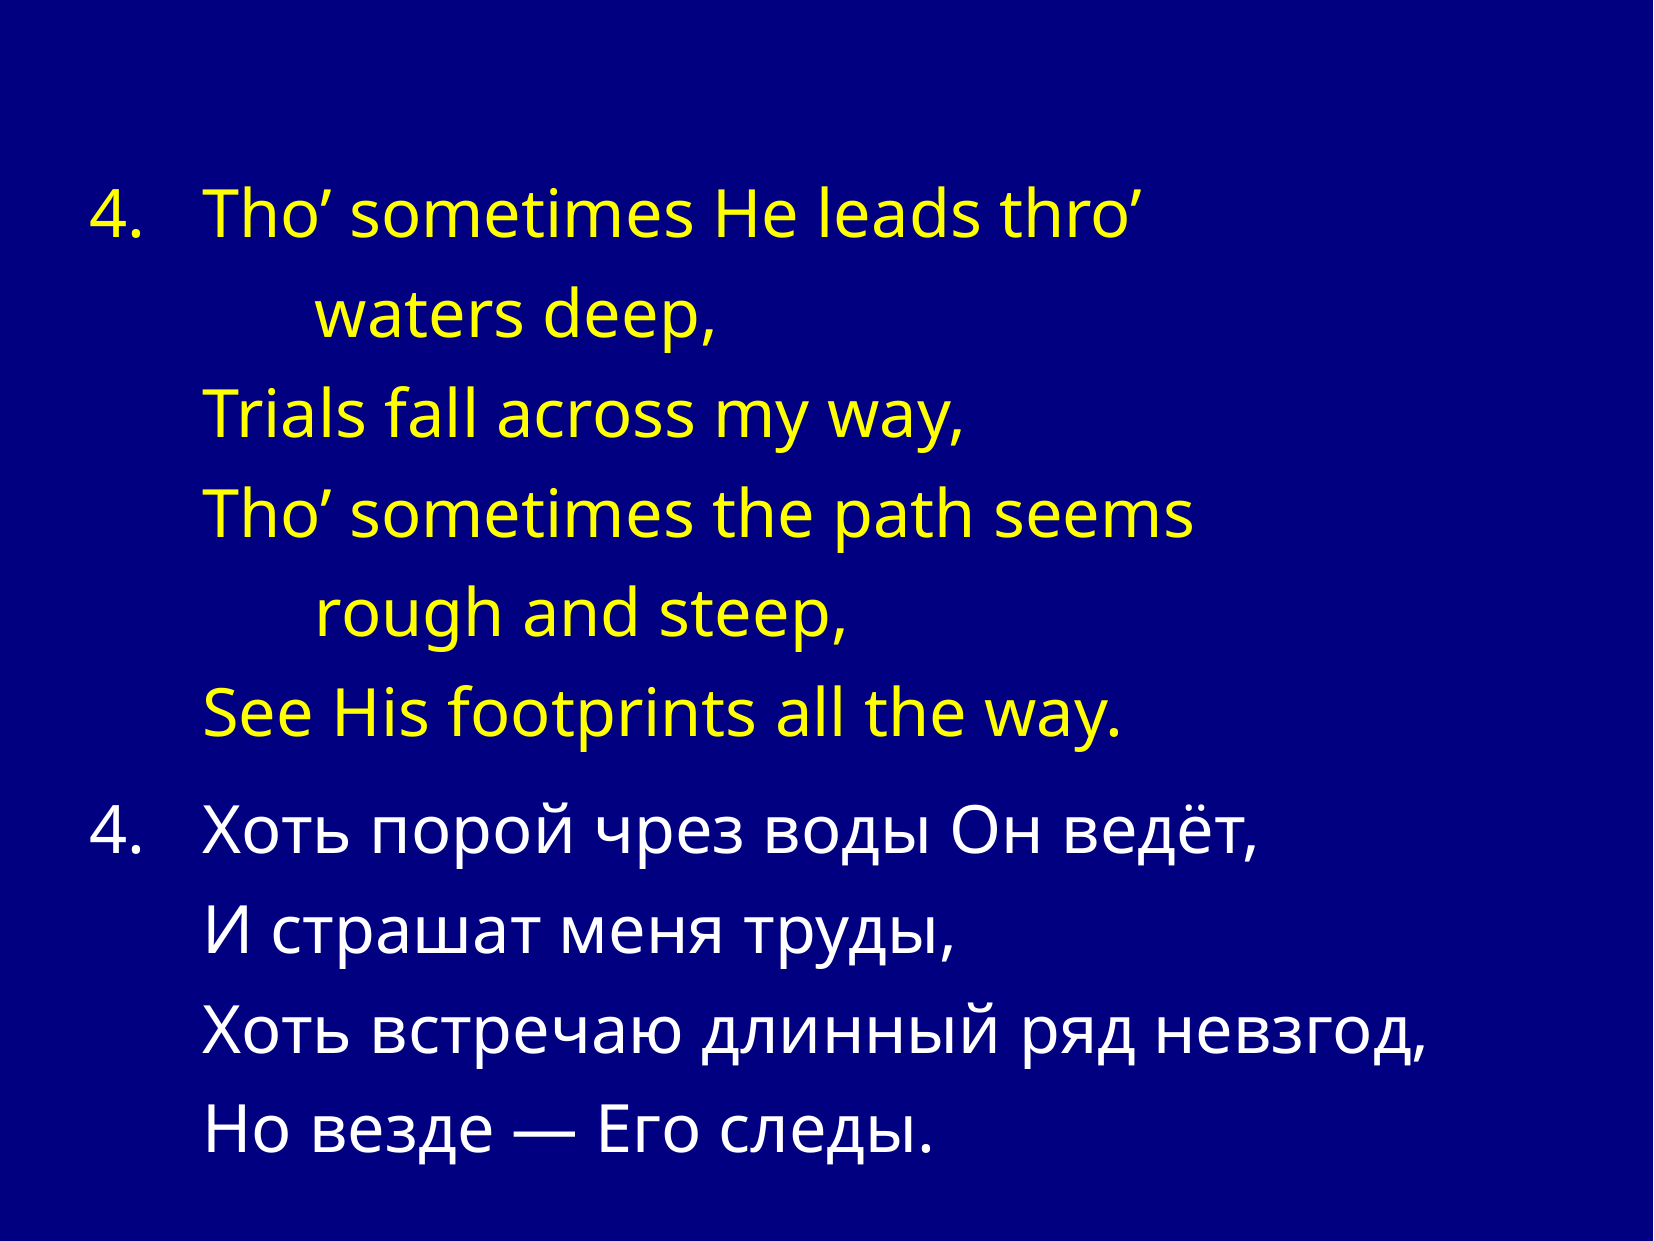

4.	Tho’ sometimes He leads thro’
		waters deep,
	Trials fall across my way,
	Tho’ sometimes the path seems
		rough and steep,
	See His footprints all the way.
4.	Хоть порой чрез воды Он ведёт,
	И страшат меня труды,
	Хоть встречаю длинный ряд невзгод,
	Но везде — Его следы.